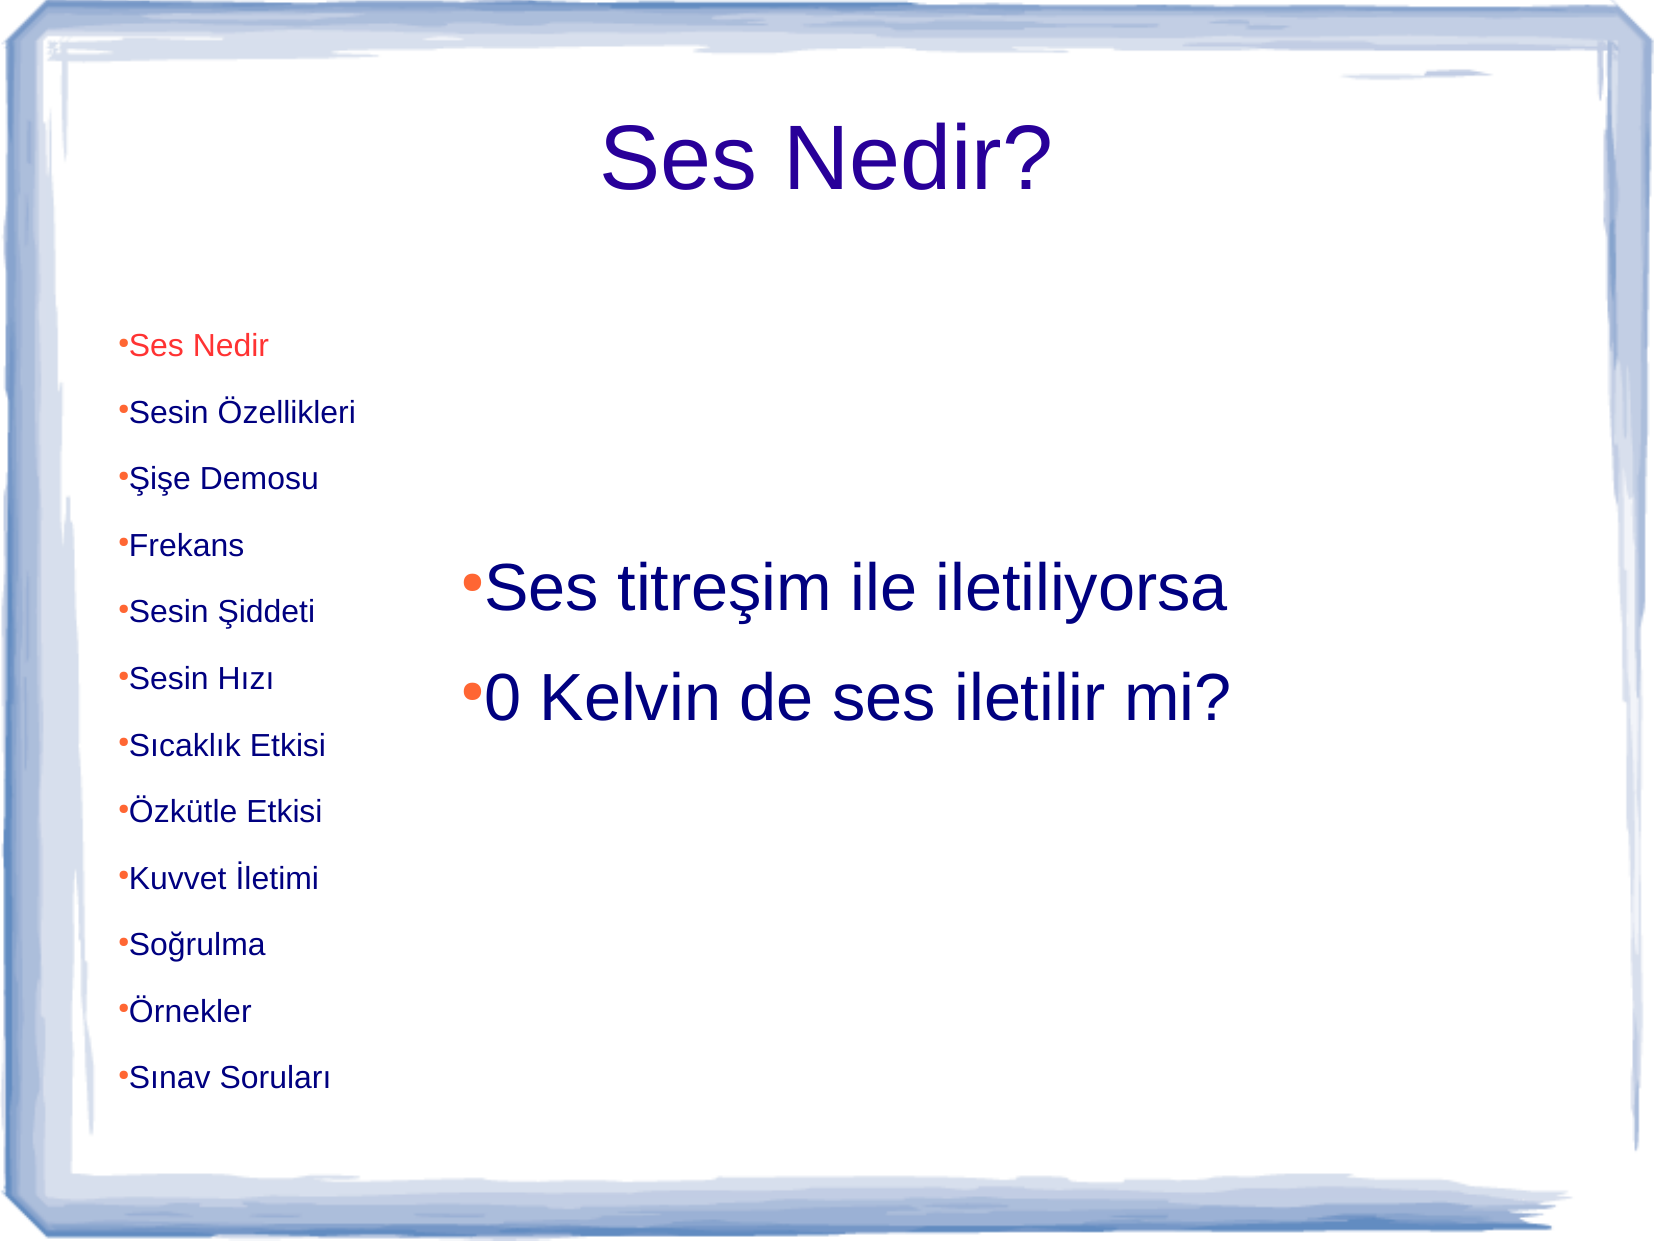

# Ses Nedir?
Ses Nedir
Sesin Özellikleri
Şişe Demosu
Frekans
Sesin Şiddeti
Sesin Hızı
Sıcaklık Etkisi
Özkütle Etkisi
Kuvvet İletimi
Soğrulma
Örnekler
Sınav Soruları
Ses titreşim ile iletiliyorsa
0 Kelvin de ses iletilir mi?